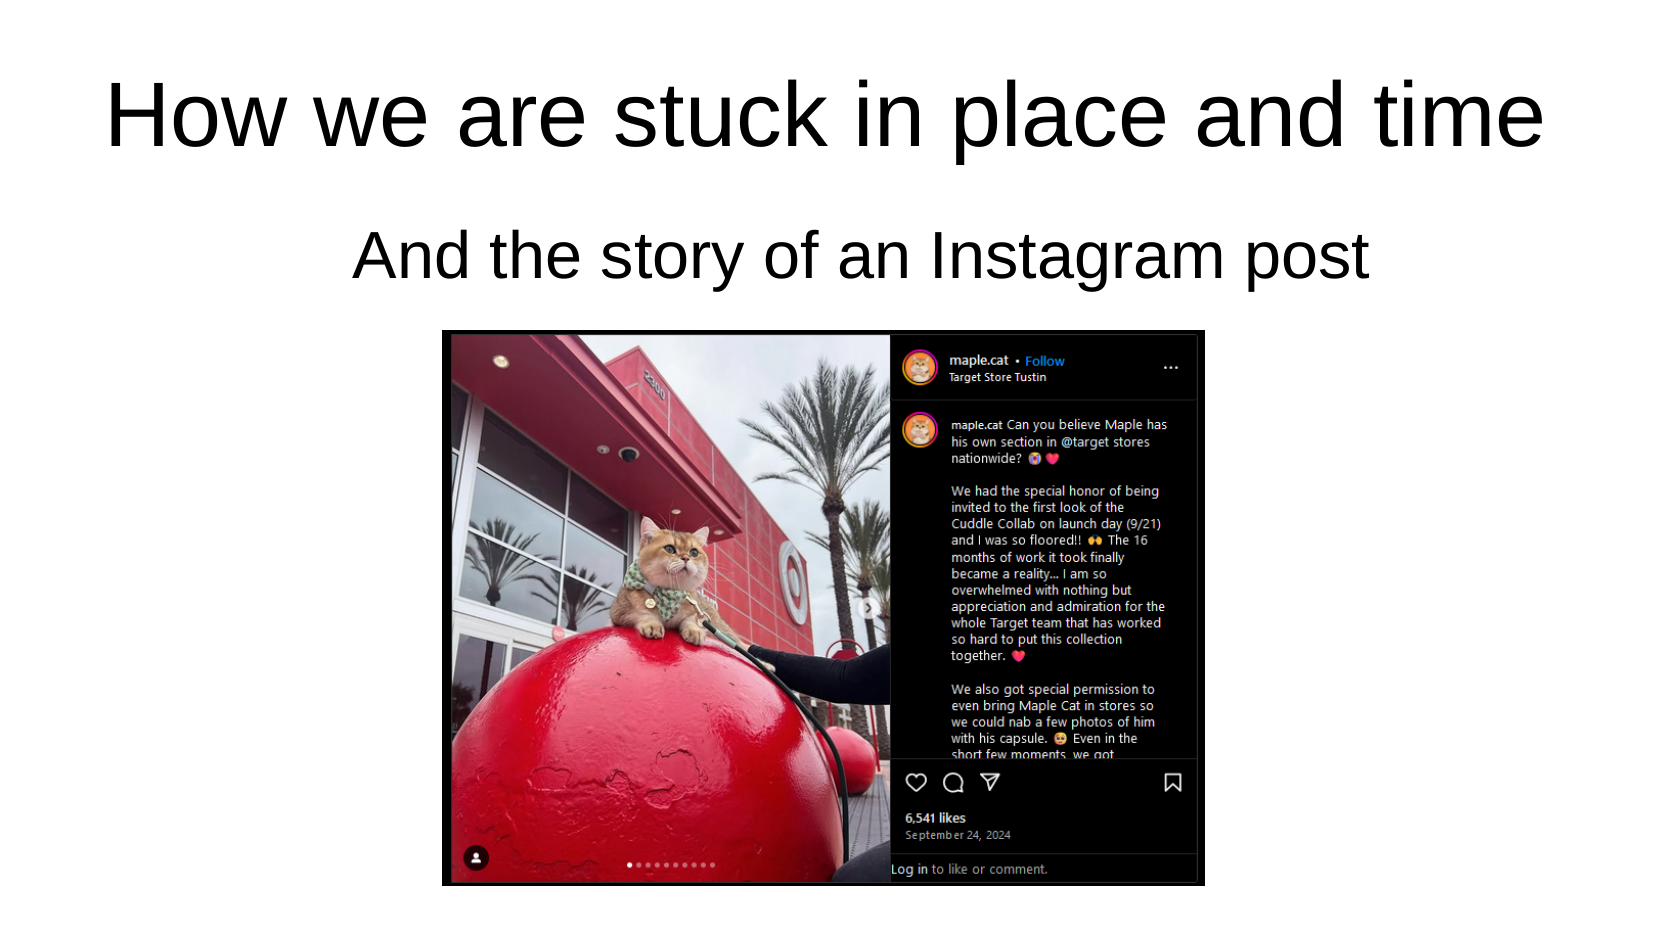

# How we are stuck in place and time
And the story of an Instagram post